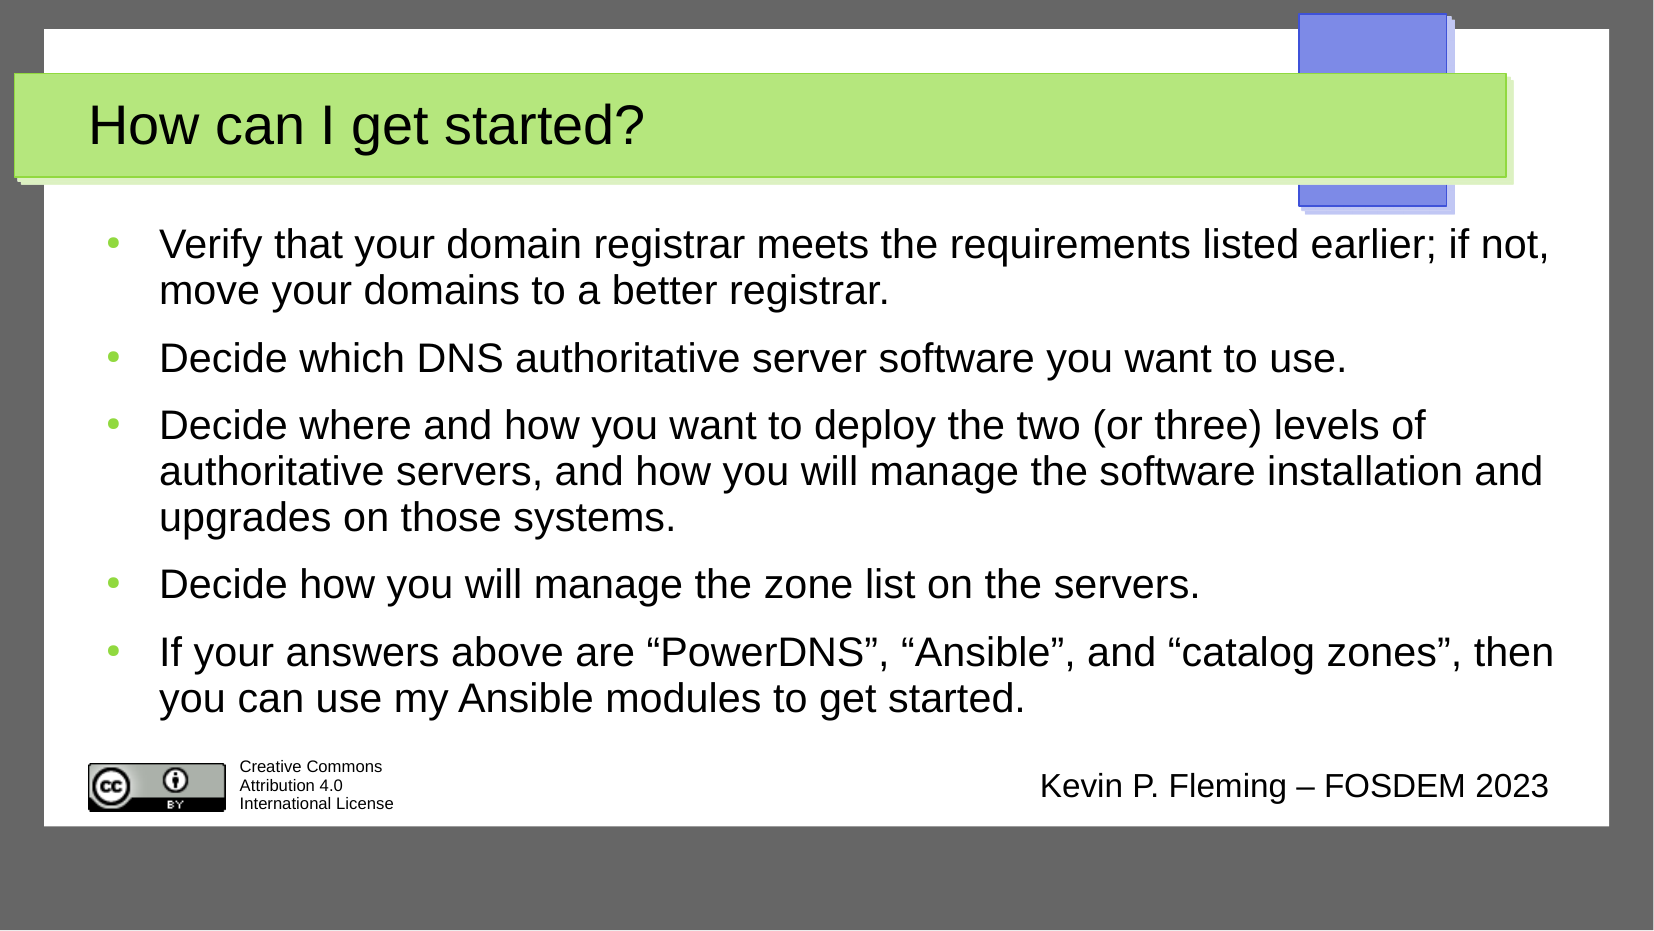

# How can I get started?
Verify that your domain registrar meets the requirements listed earlier; if not, move your domains to a better registrar.
Decide which DNS authoritative server software you want to use.
Decide where and how you want to deploy the two (or three) levels of authoritative servers, and how you will manage the software installation and upgrades on those systems.
Decide how you will manage the zone list on the servers.
If your answers above are “PowerDNS”, “Ansible”, and “catalog zones”, then you can use my Ansible modules to get started.